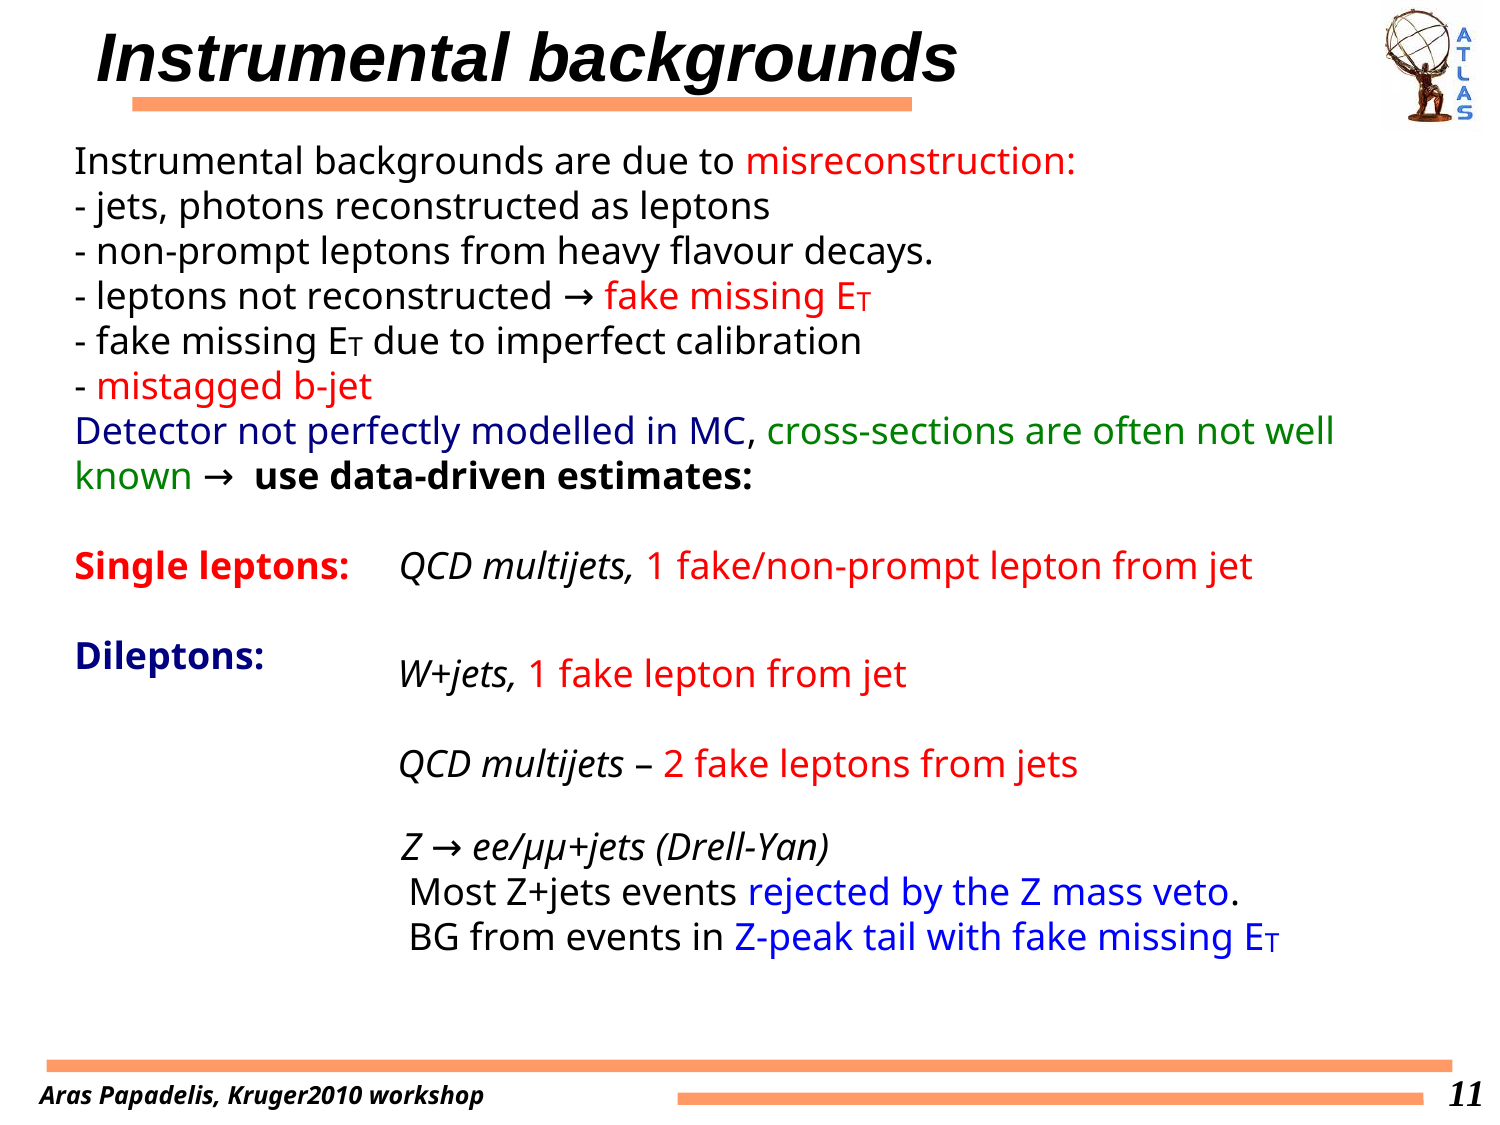

# Instrumental backgrounds
Instrumental backgrounds are due to misreconstruction:
- jets, photons reconstructed as leptons
- non-prompt leptons from heavy flavour decays.
- leptons not reconstructed → fake missing ET
- fake missing ET due to imperfect calibration
- mistagged b-jet
Detector not perfectly modelled in MC, cross-sections are often not well known → use data-driven estimates:
Single leptons: QCD multijets, 1 fake/non-prompt lepton from jet
Dileptons:
W+jets, 1 fake lepton from jet
QCD multijets – 2 fake leptons from jets
 Z → ee/μμ+jets (Drell-Yan)
Most Z+jets events rejected by the Z mass veto. BG from events in Z-peak tail with fake missing ET